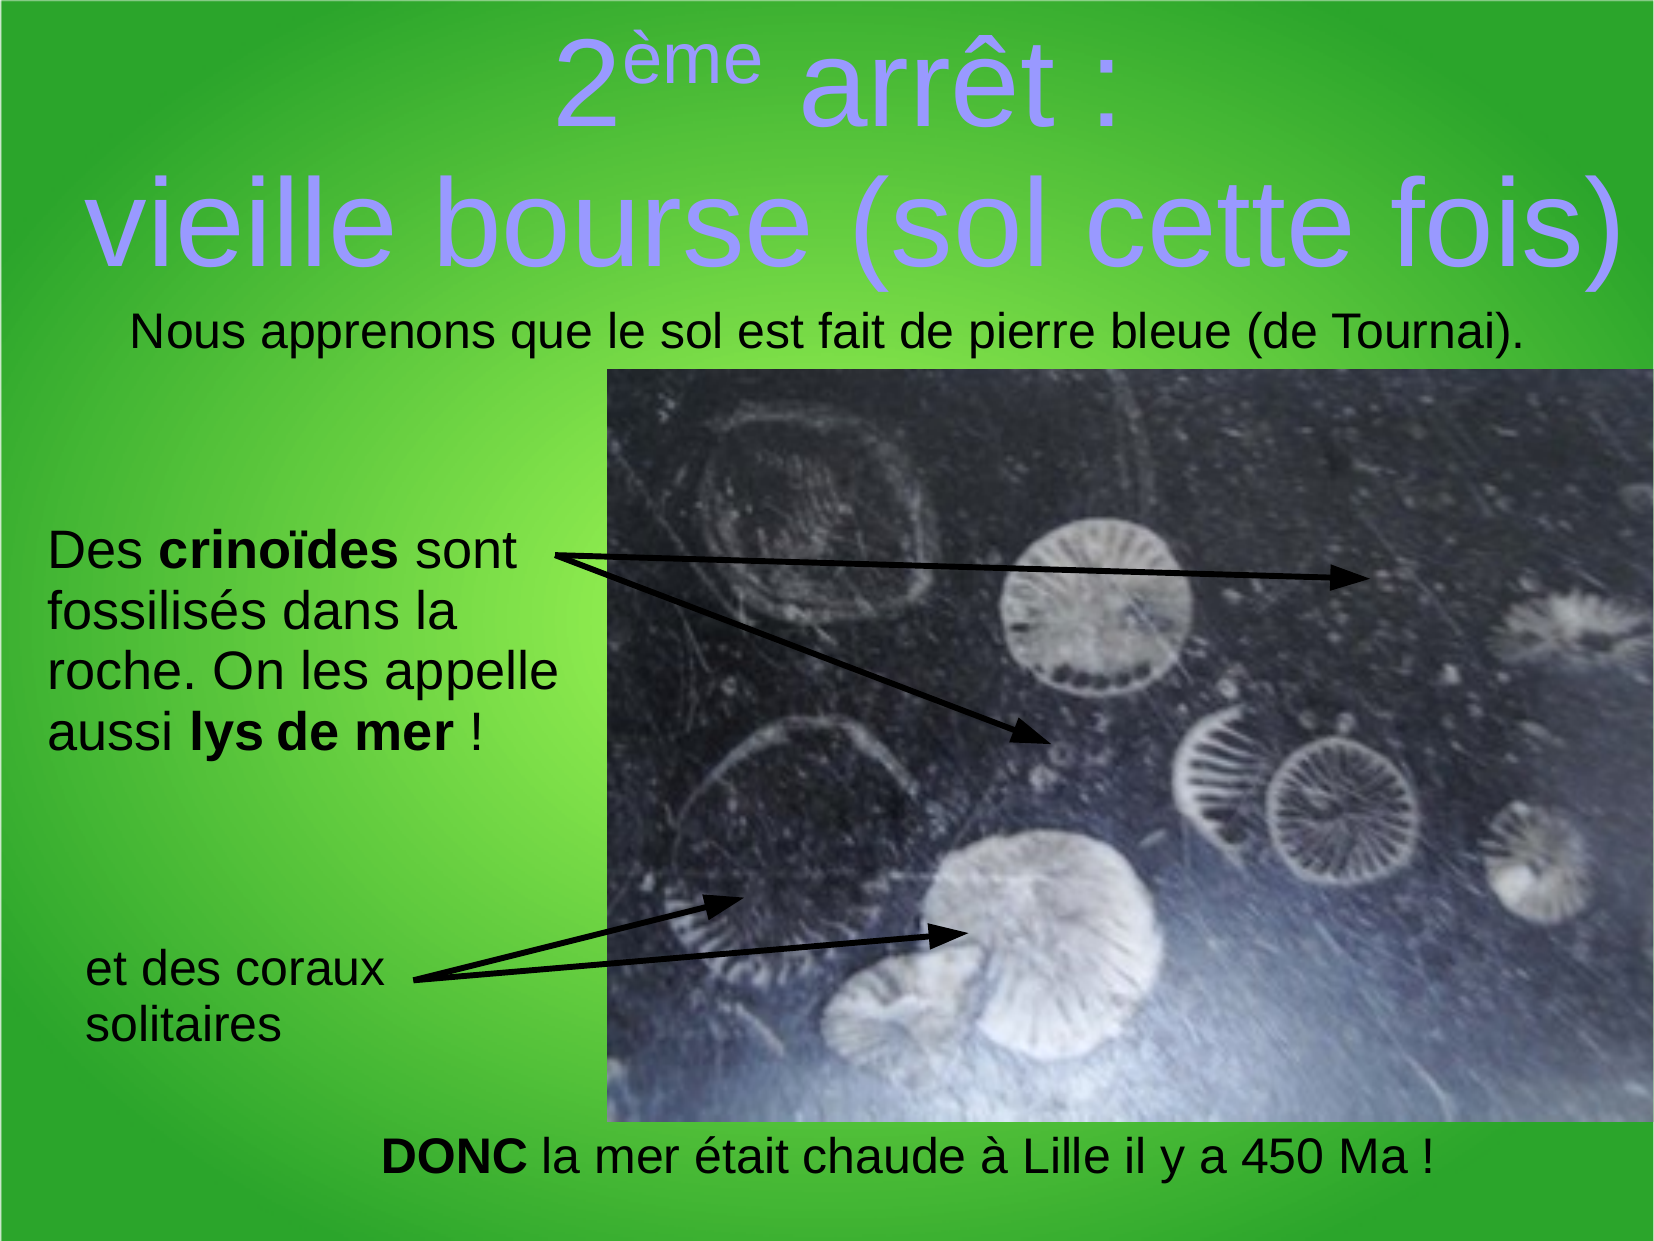

# 2ème arrêt : vieille bourse (sol cette fois)
Nous apprenons que le sol est fait de pierre bleue (de Tournai).
Des crinoïdes sont fossilisés dans la roche. On les appelle aussi lys de mer !
et des coraux solitaires
DONC la mer était chaude à Lille il y a 450 Ma !